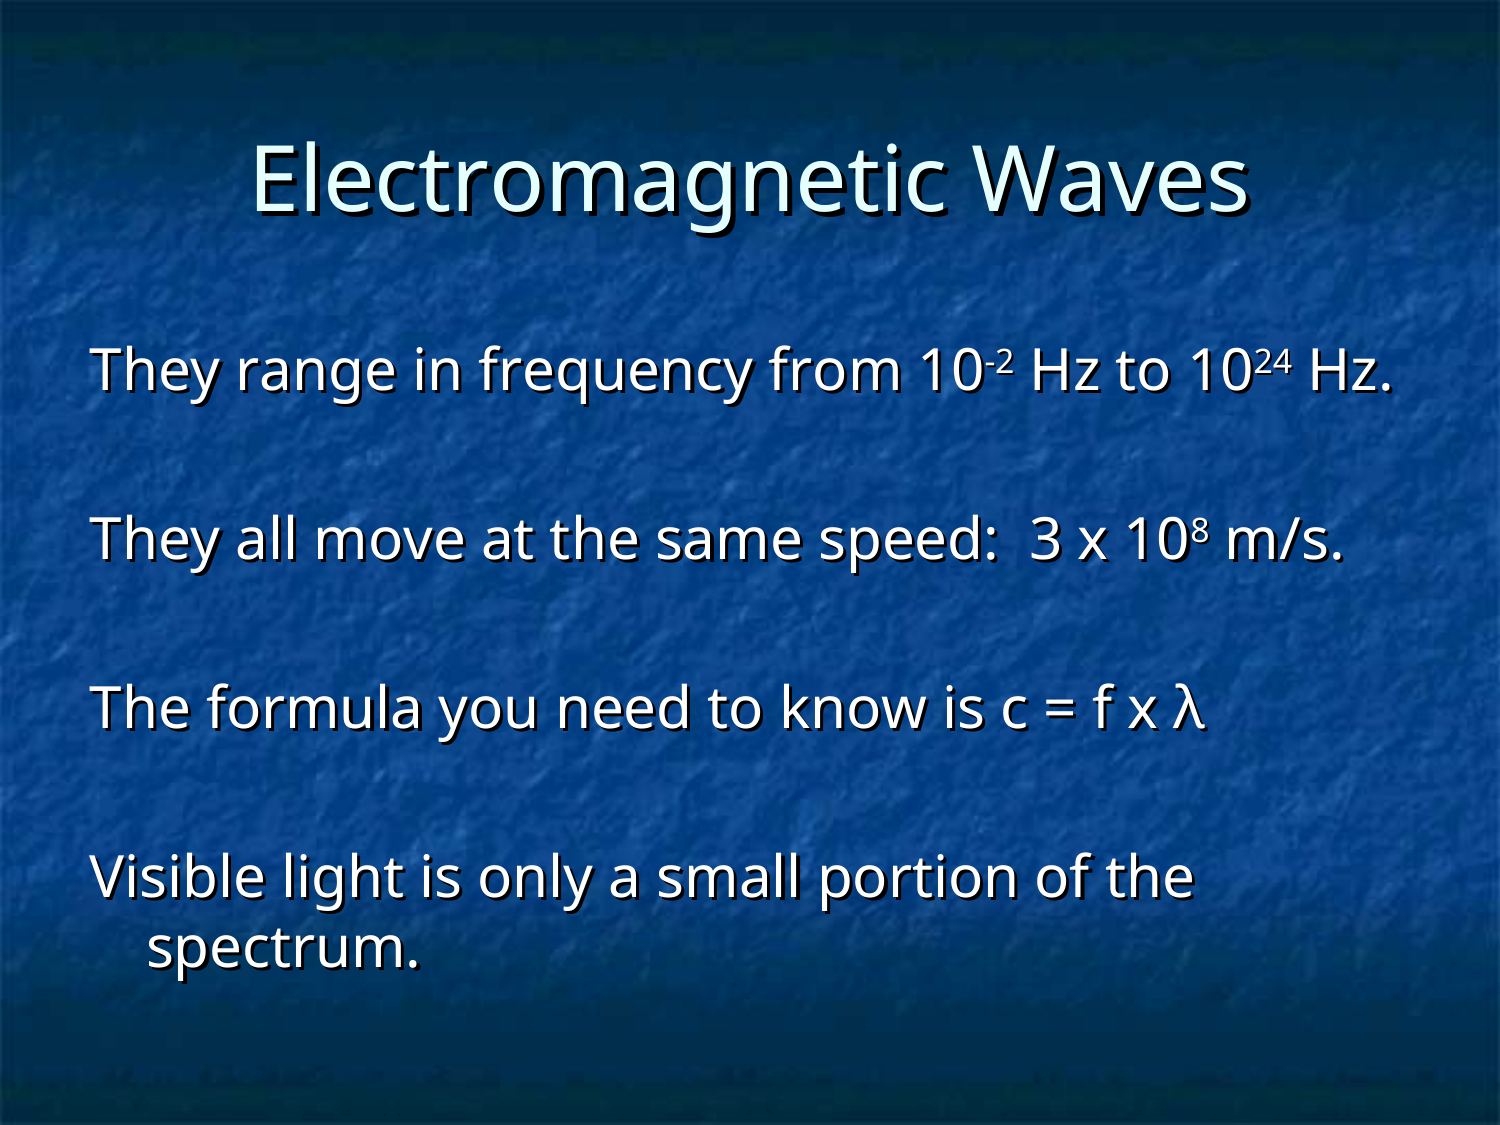

# Electromagnetic Waves
They range in frequency from 10-2 Hz to 1024 Hz.
They all move at the same speed: 3 x 108 m/s.
The formula you need to know is c = f x λ
Visible light is only a small portion of the spectrum.